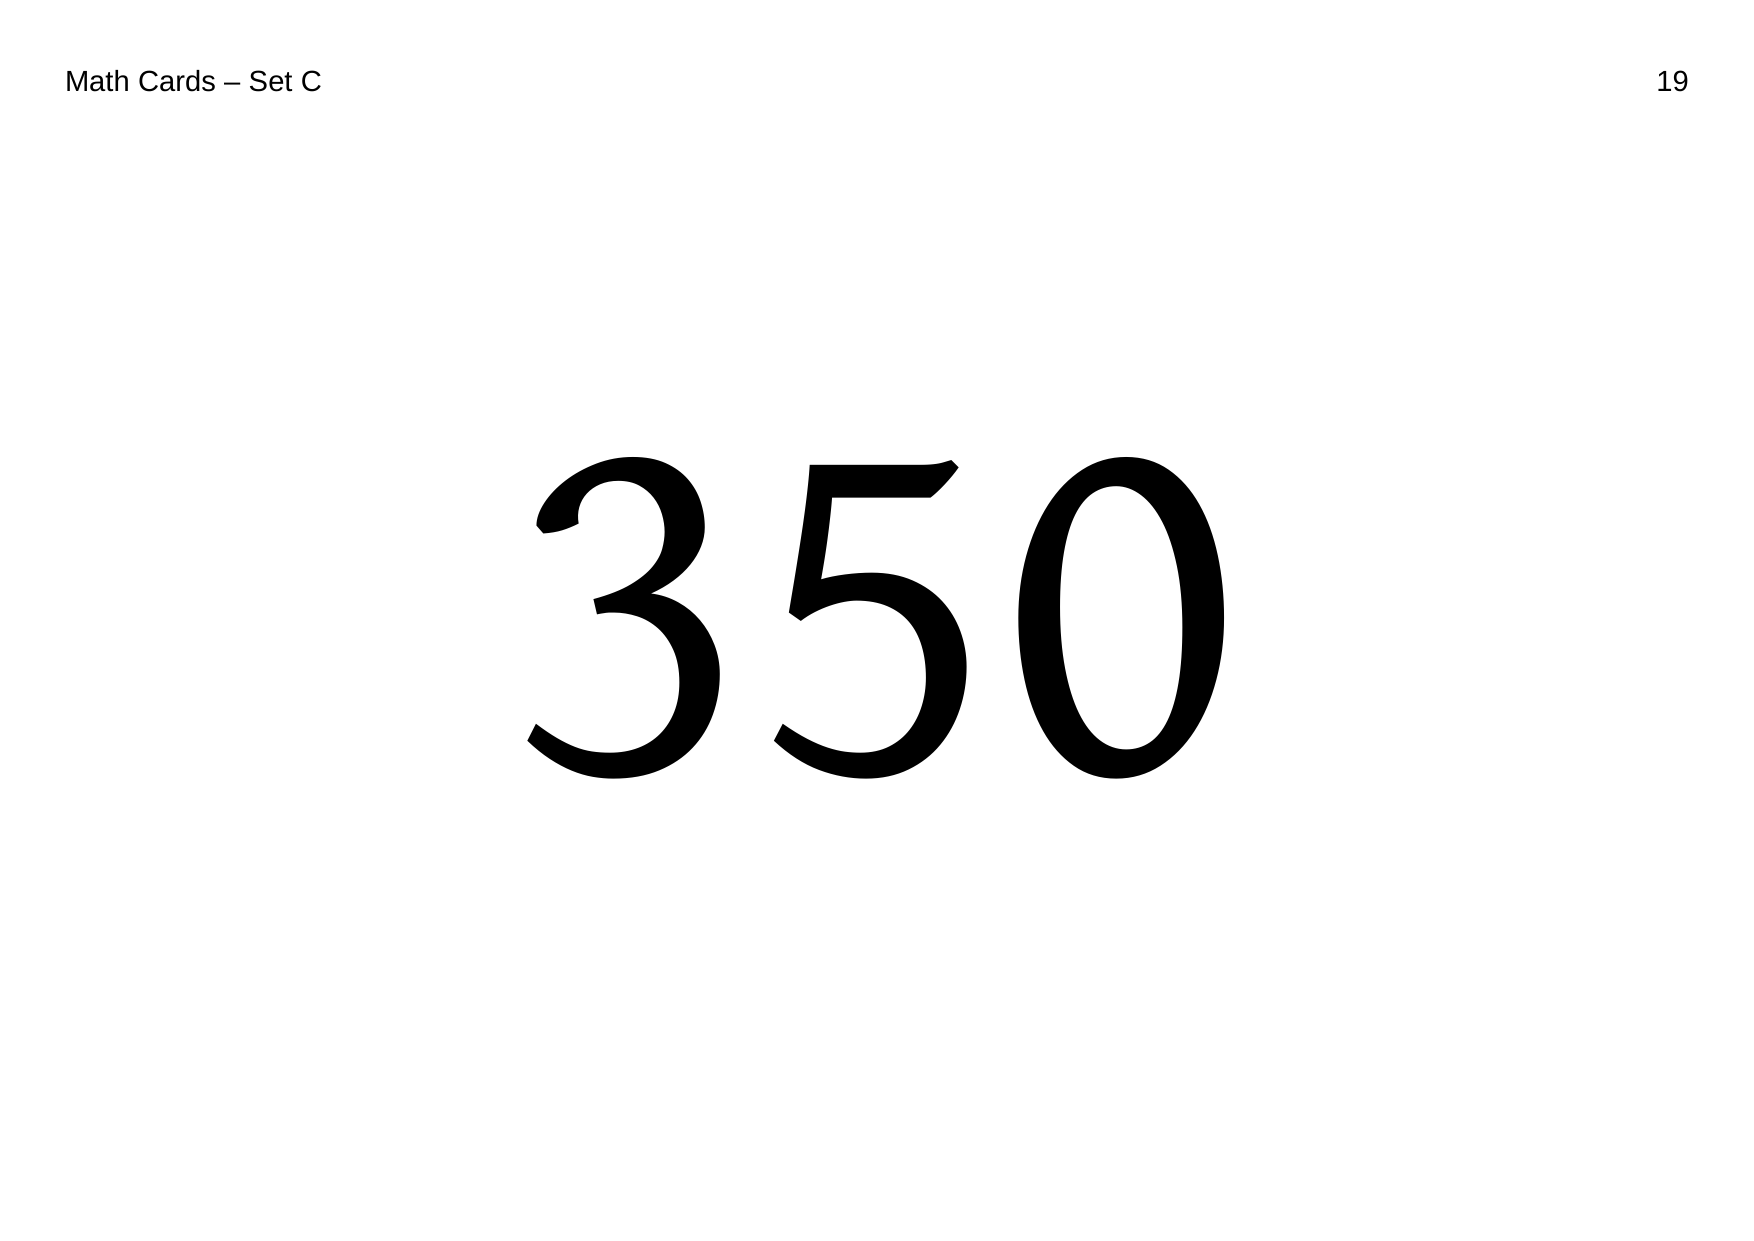

Math Cards – Set C
19
350